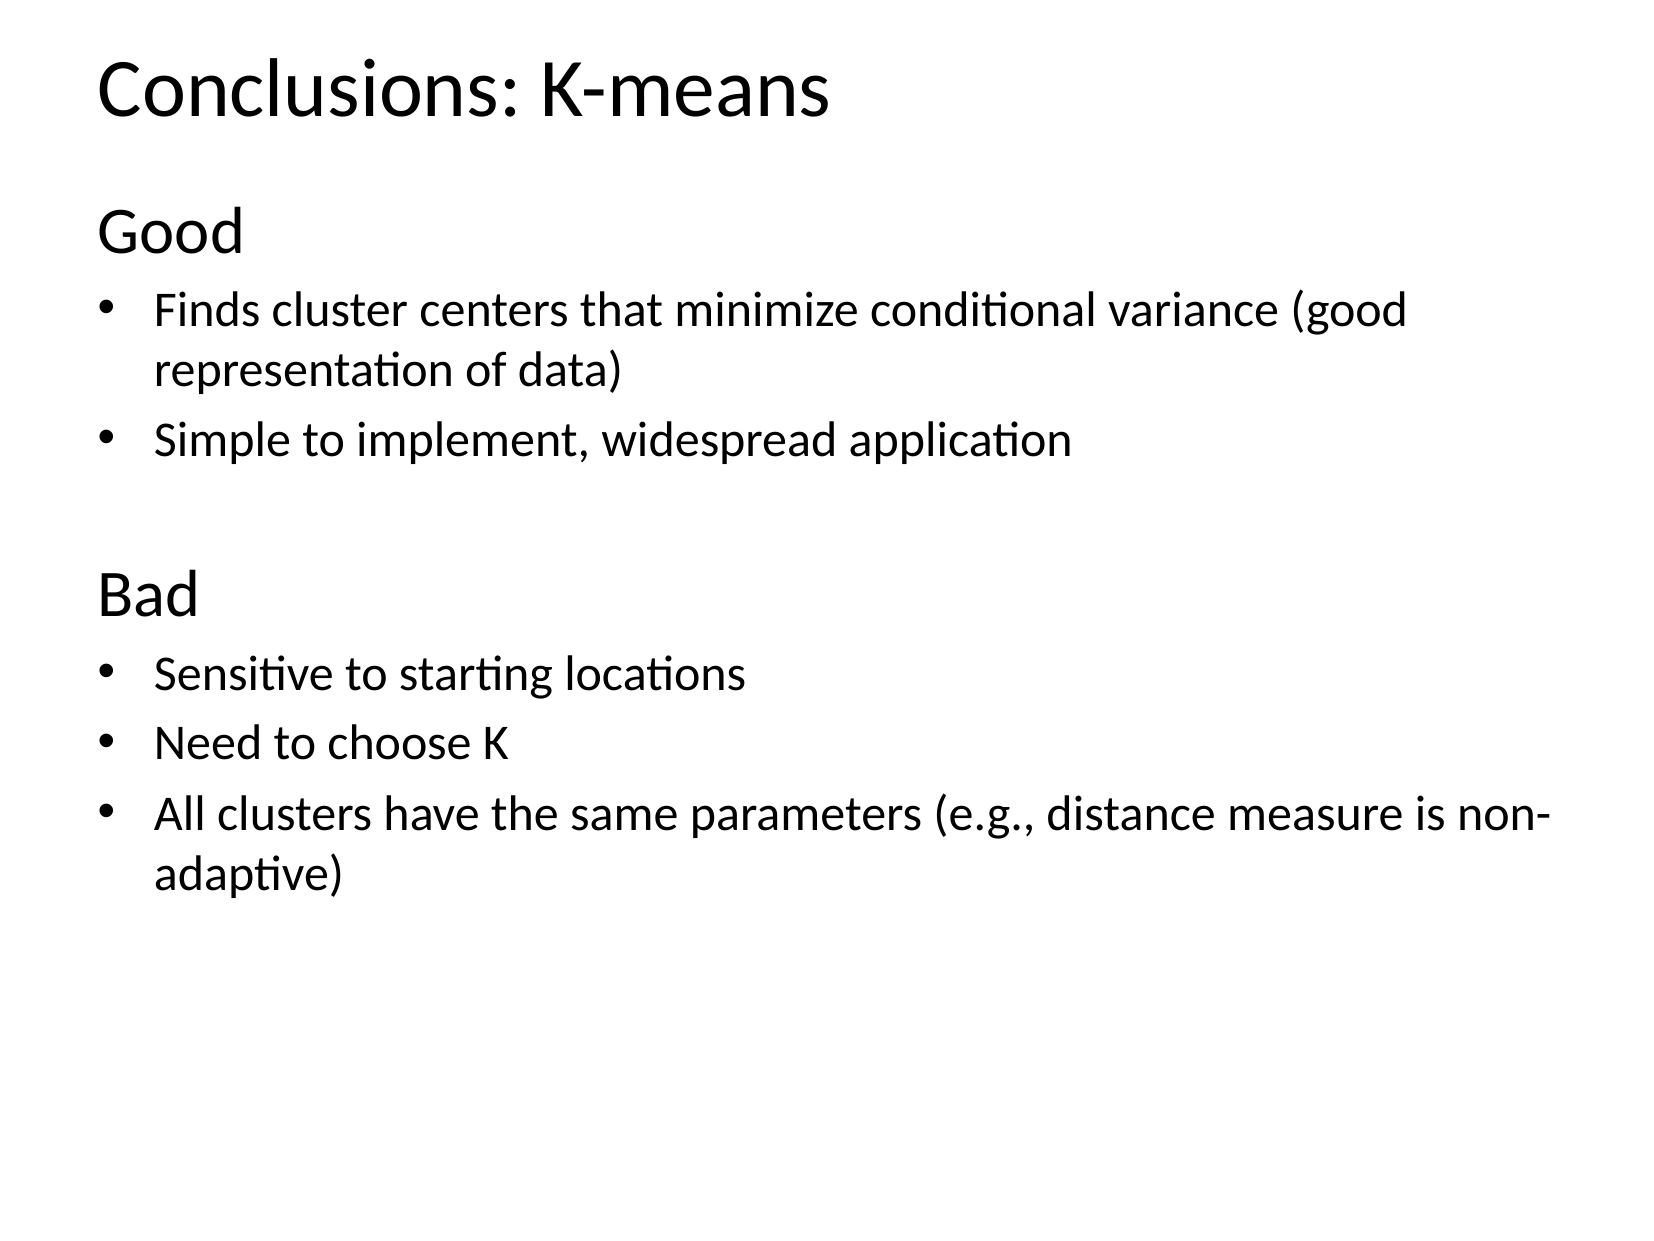

# Conclusions: K-means
Good
Finds cluster centers that minimize conditional variance (good representation of data)
Simple to implement, widespread application
Bad
Sensitive to starting locations
Need to choose K
All clusters have the same parameters (e.g., distance measure is non-adaptive)